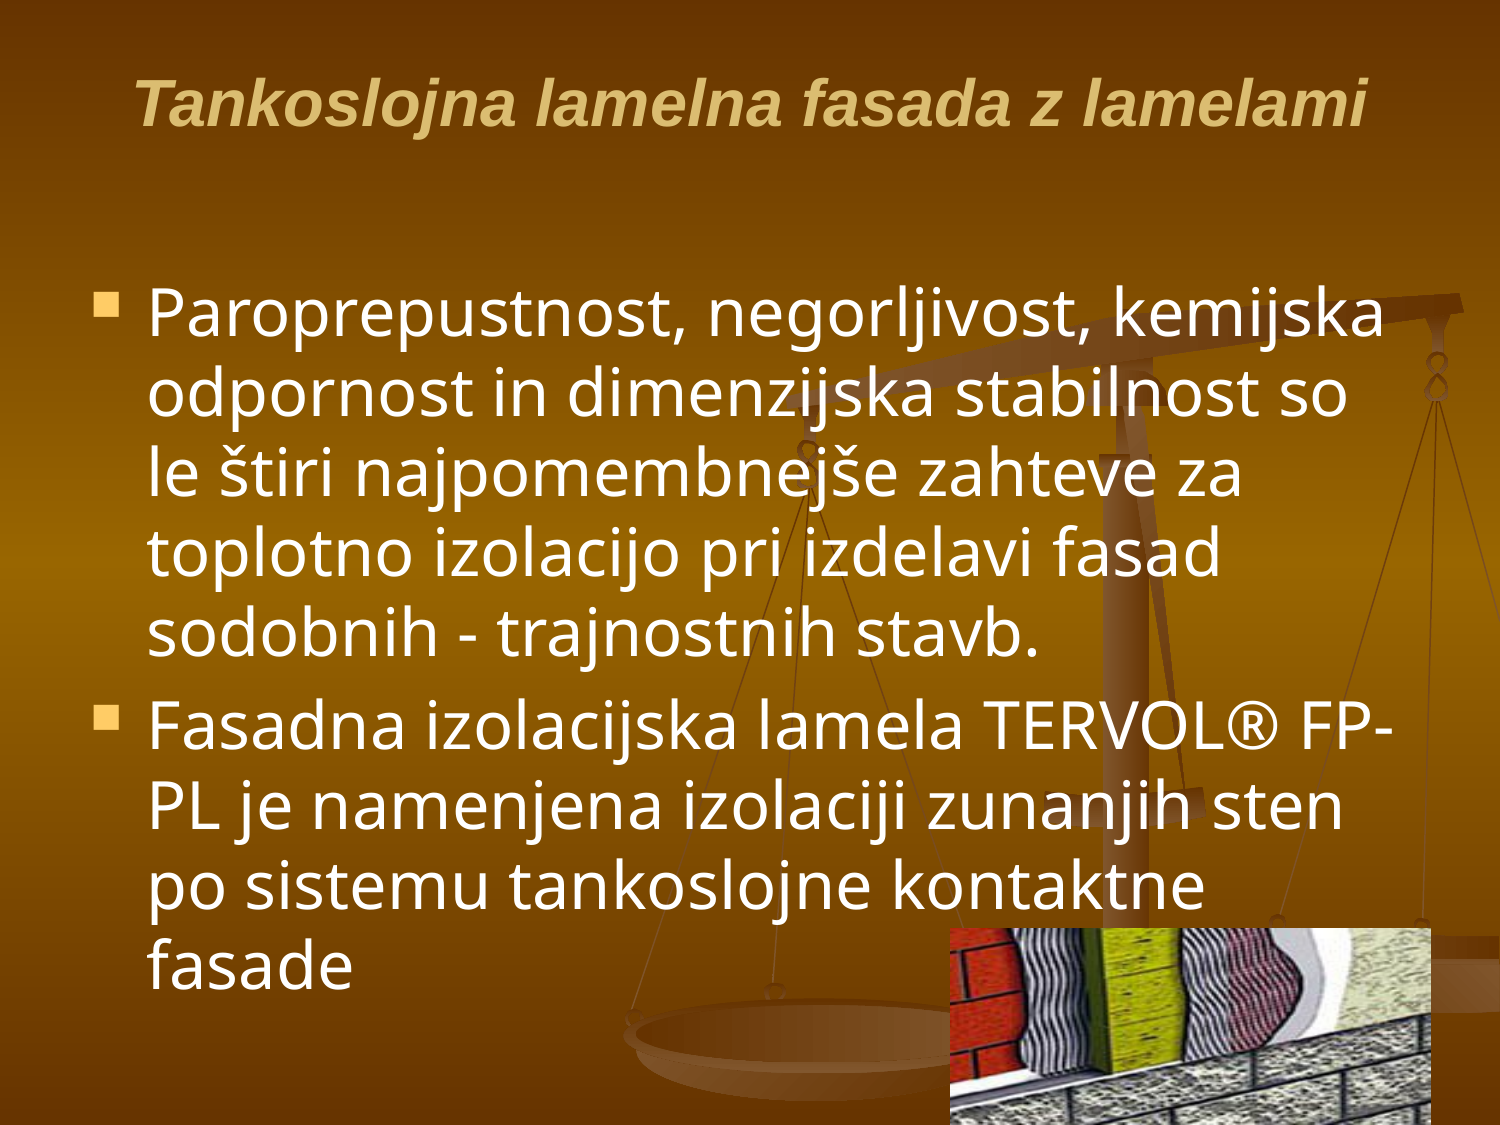

# Tankoslojna lamelna fasada z lamelami
Paroprepustnost, negorljivost, kemijska odpornost in dimenzijska stabilnost so le štiri najpomembnejše zahteve za toplotno izolacijo pri izdelavi fasad sodobnih - trajnostnih stavb.
Fasadna izolacijska lamela TERVOL® FP-PL je namenjena izolaciji zunanjih sten po sistemu tankoslojne kontaktne fasade